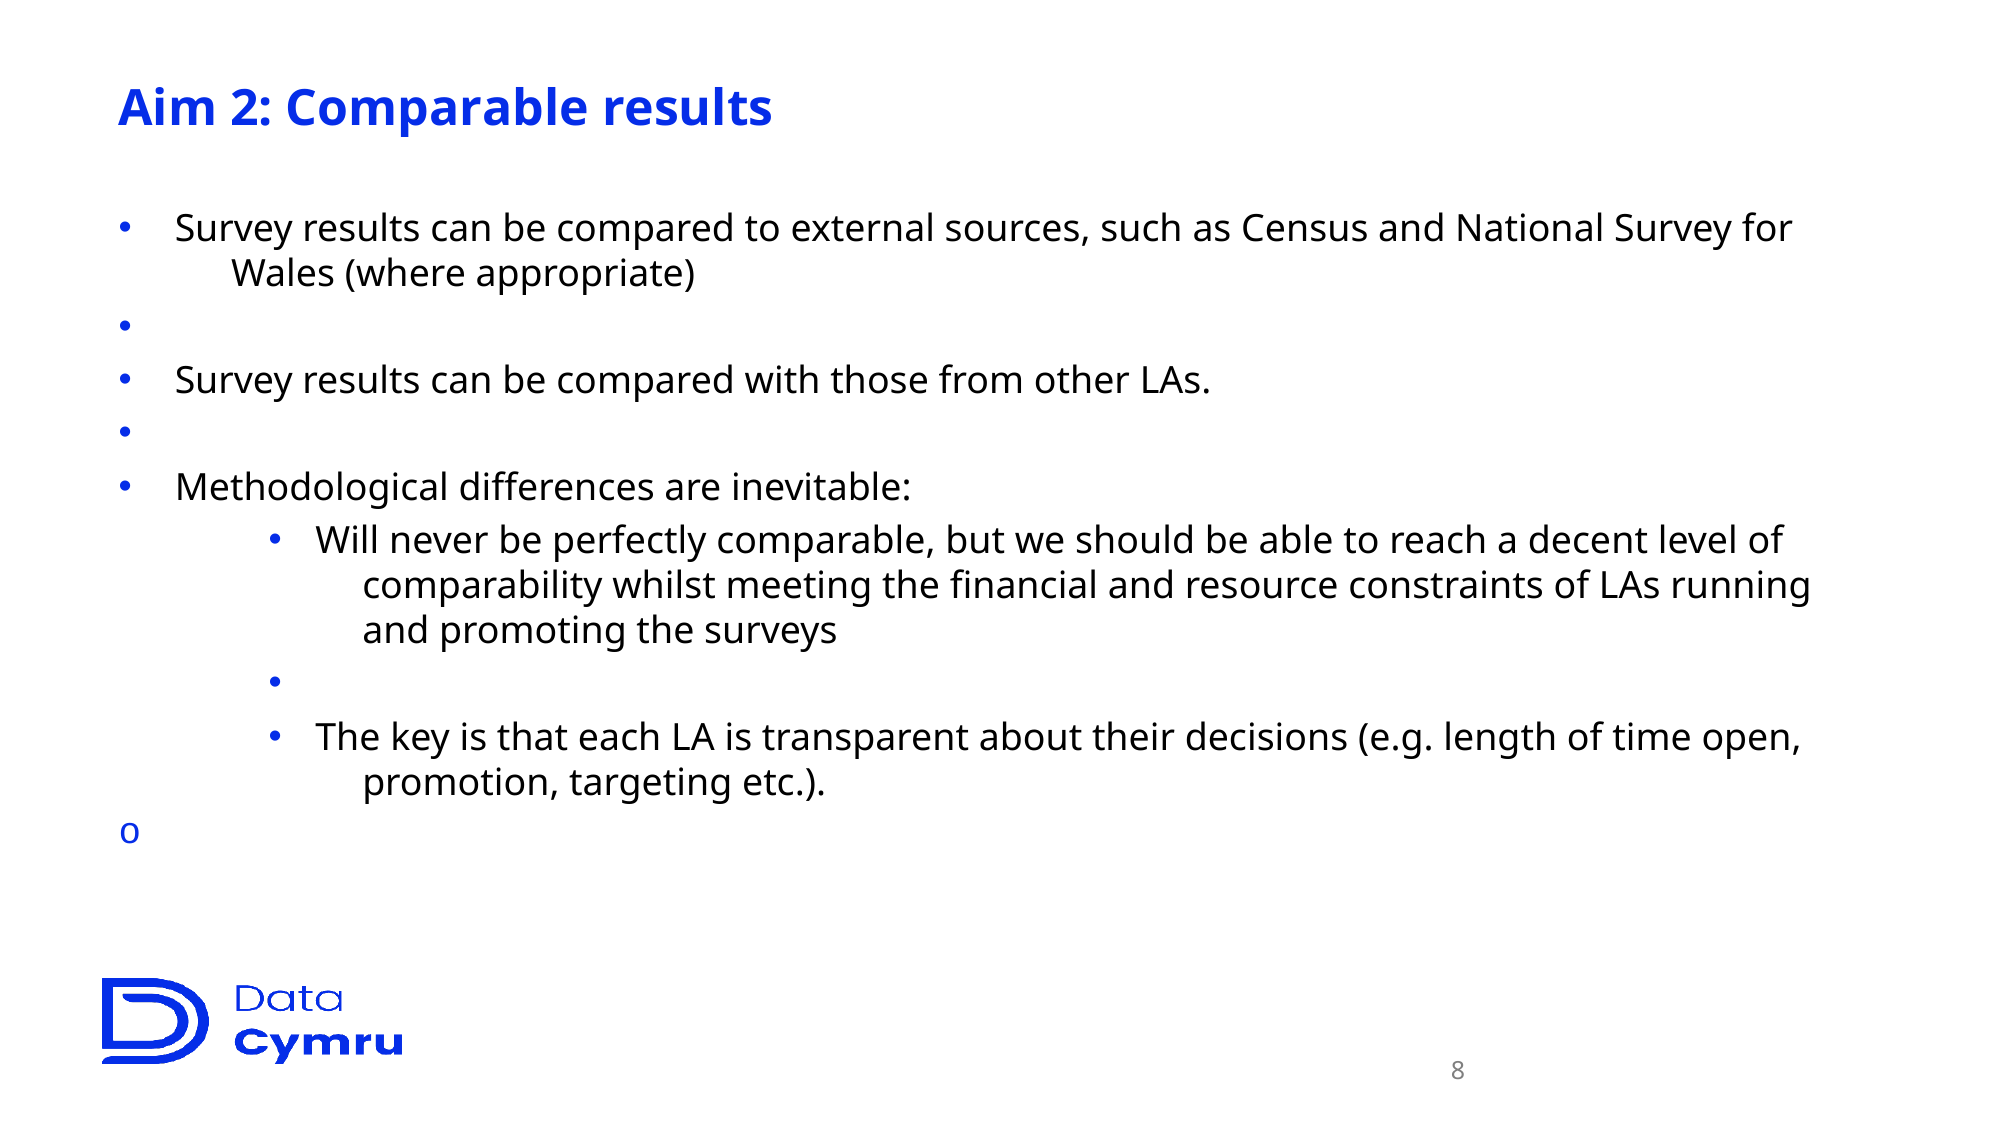

# Aim 2: Comparable results
Survey results can be compared to external sources, such as Census and National Survey for Wales (where appropriate)
Survey results can be compared with those from other LAs.
Methodological differences are inevitable:
Will never be perfectly comparable, but we should be able to reach a decent level of comparability whilst meeting the financial and resource constraints of LAs running and promoting the surveys
The key is that each LA is transparent about their decisions (e.g. length of time open, promotion, targeting etc.).